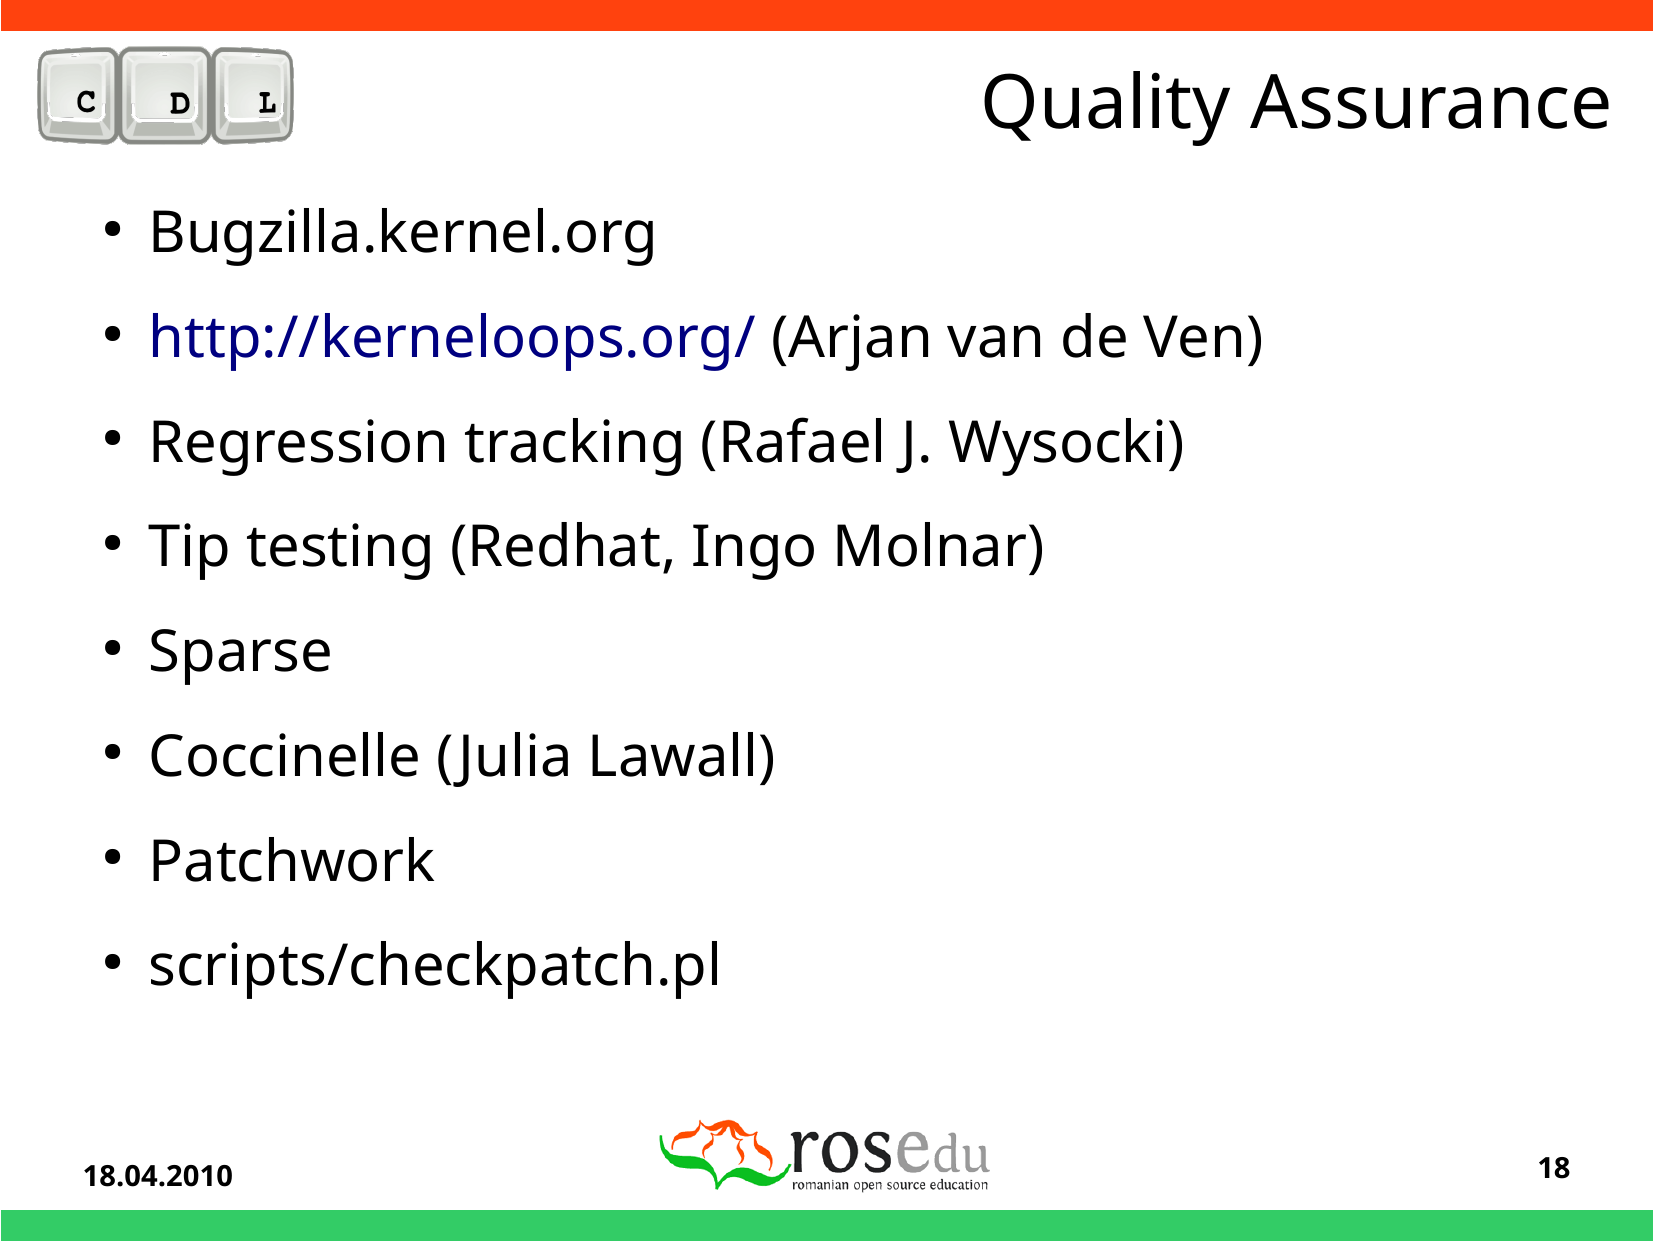

# Quality Assurance
Bugzilla.kernel.org
http://kerneloops.org/ (Arjan van de Ven)
Regression tracking (Rafael J. Wysocki)
Tip testing (Redhat, Ingo Molnar)
Sparse
Coccinelle (Julia Lawall)
Patchwork
scripts/checkpatch.pl
18
18.04.2010